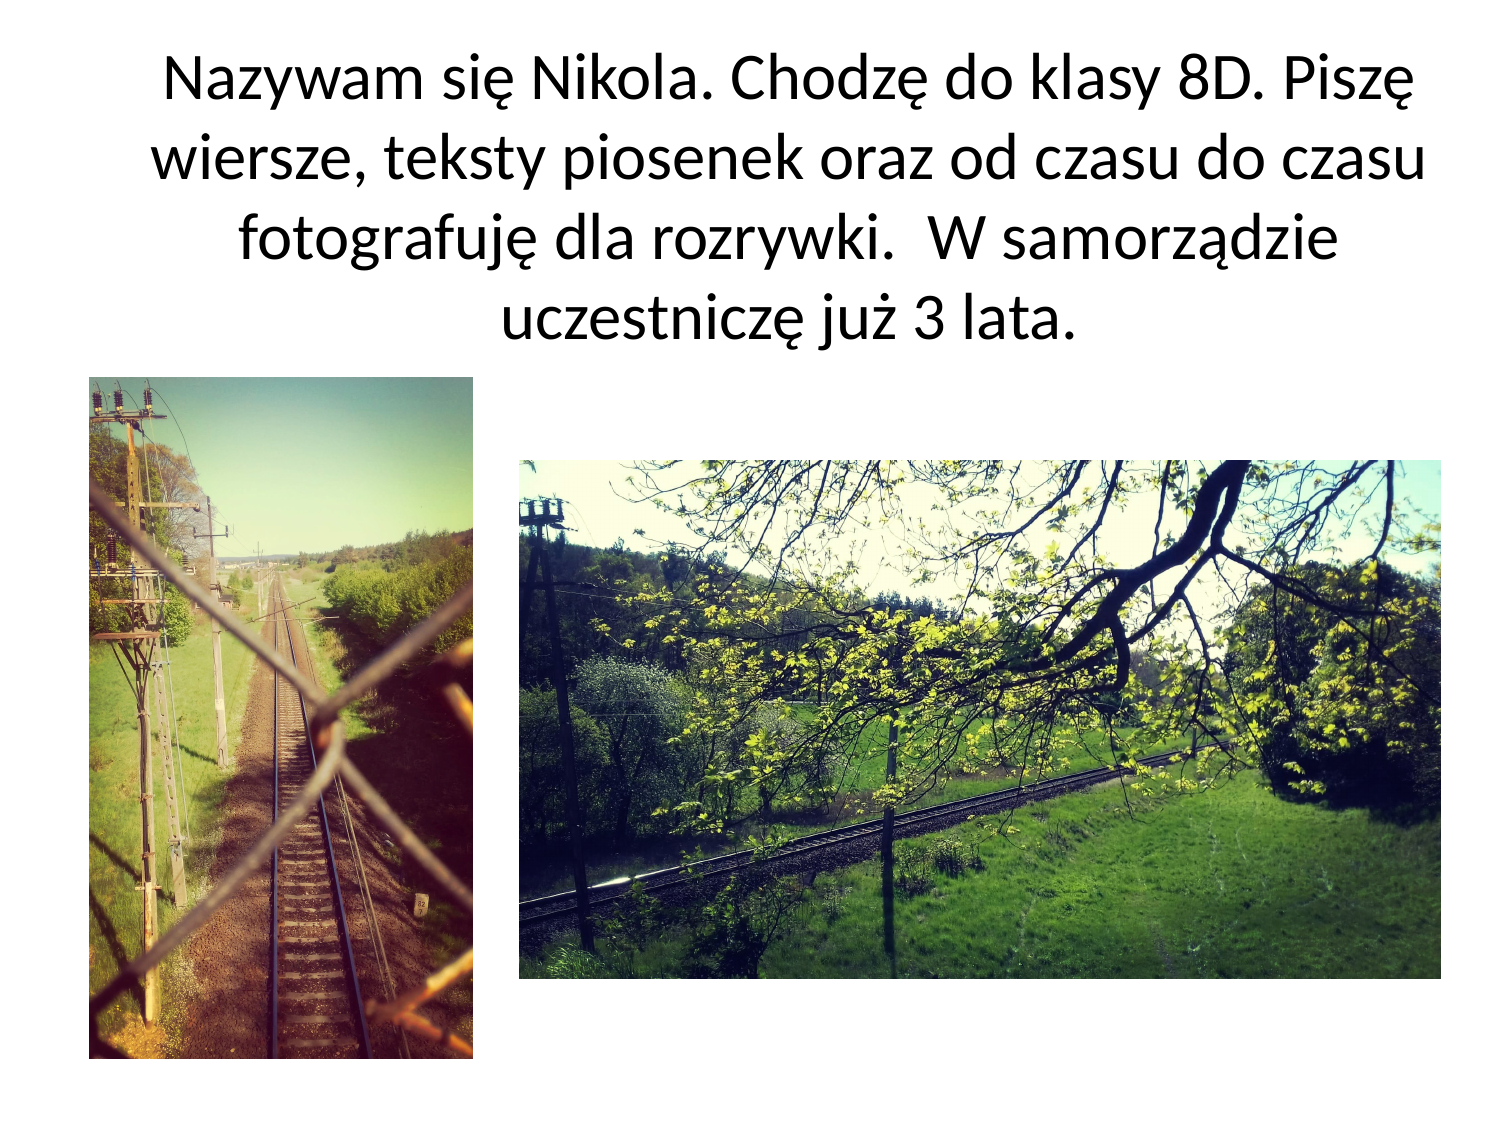

# Nazywam się Nikola. Chodzę do klasy 8D. Piszę wiersze, teksty piosenek oraz od czasu do czasu fotografuję dla rozrywki. W samorządzie uczestniczę już 3 lata.